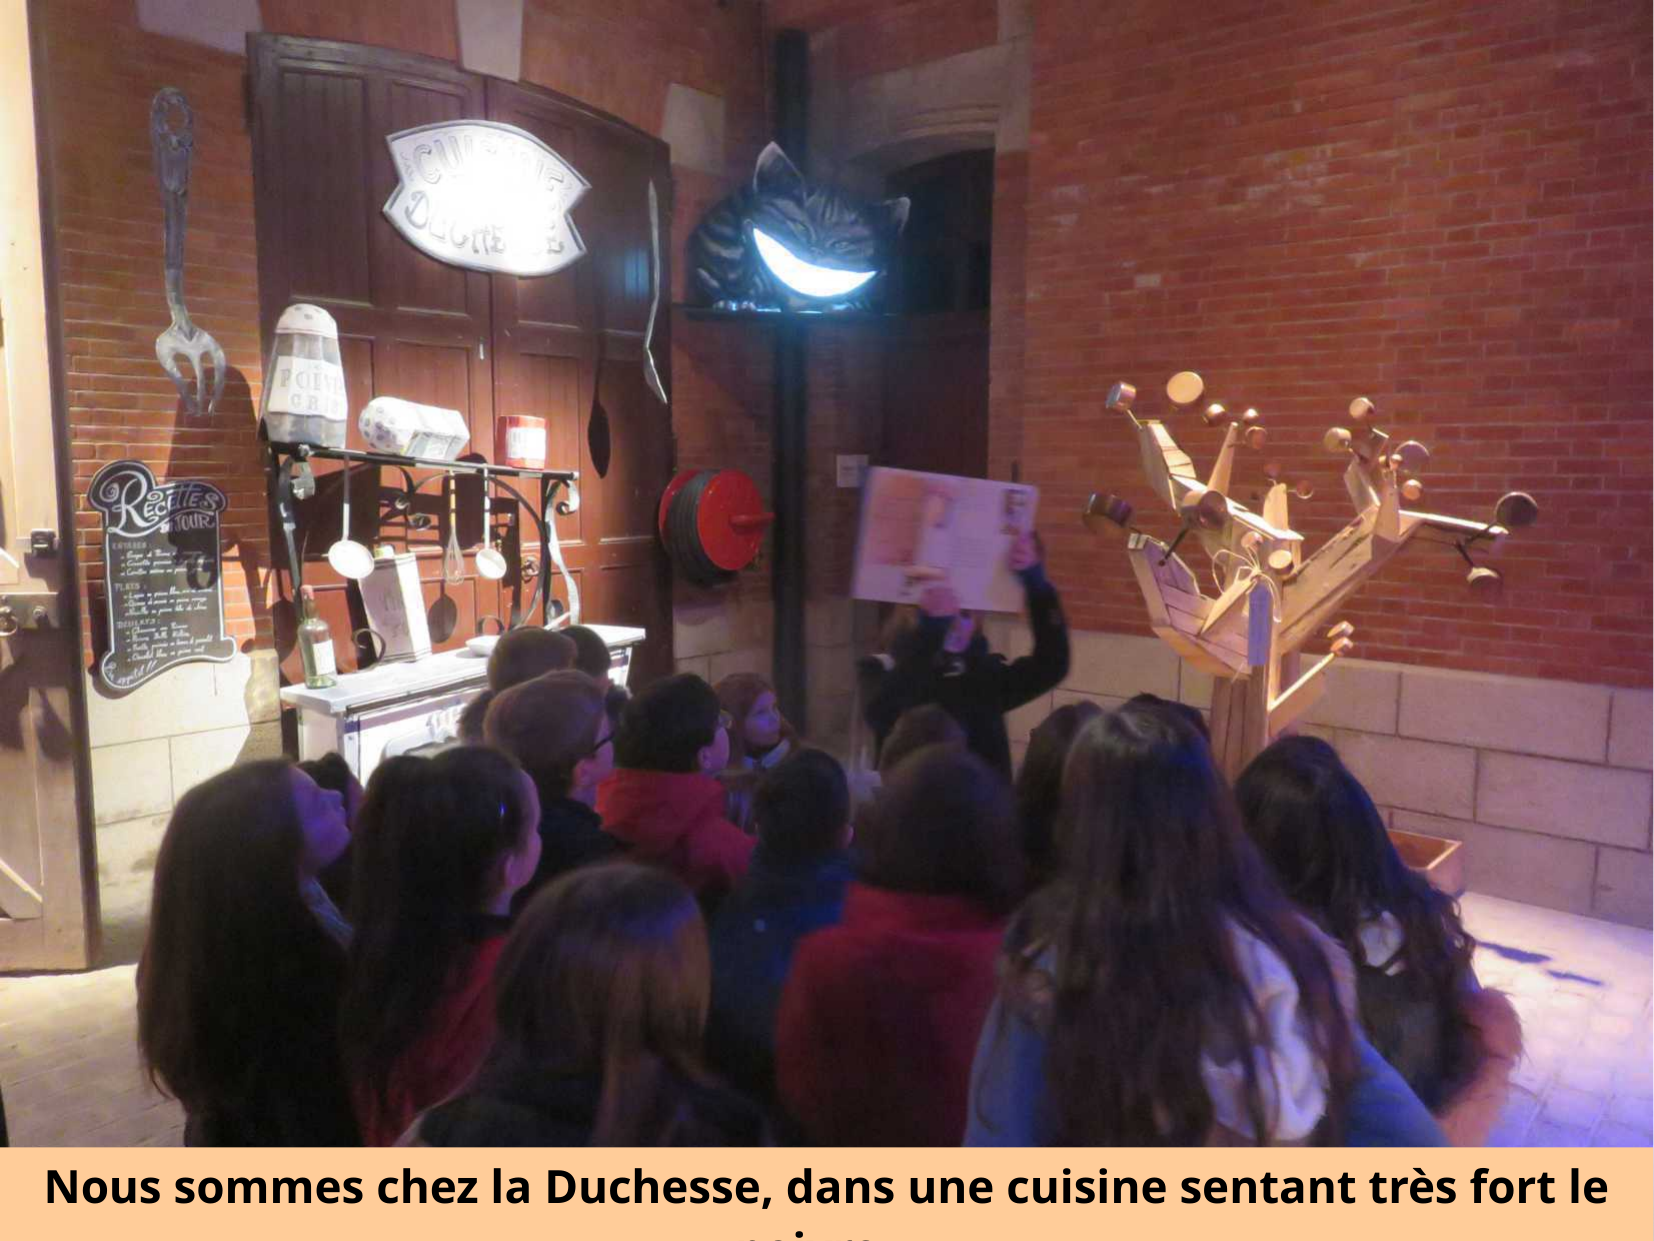

Nous sommes chez la Duchesse, dans une cuisine sentant très fort le poivre...